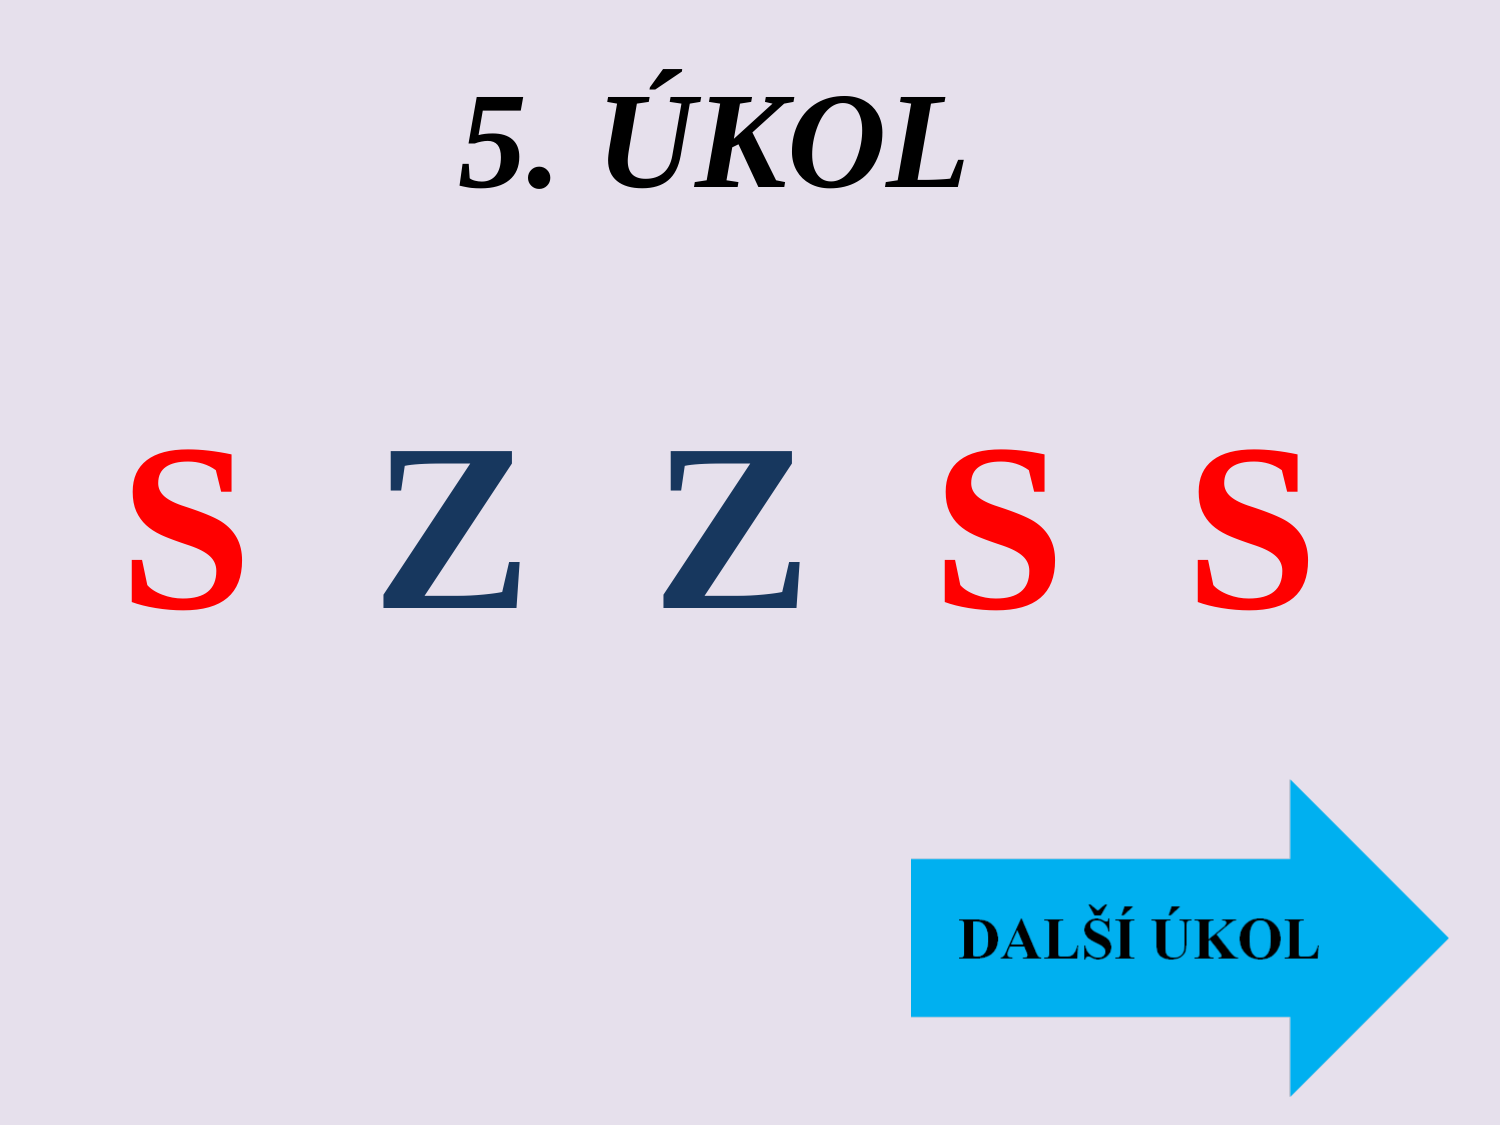

5. ÚKOL
S Z Z S S